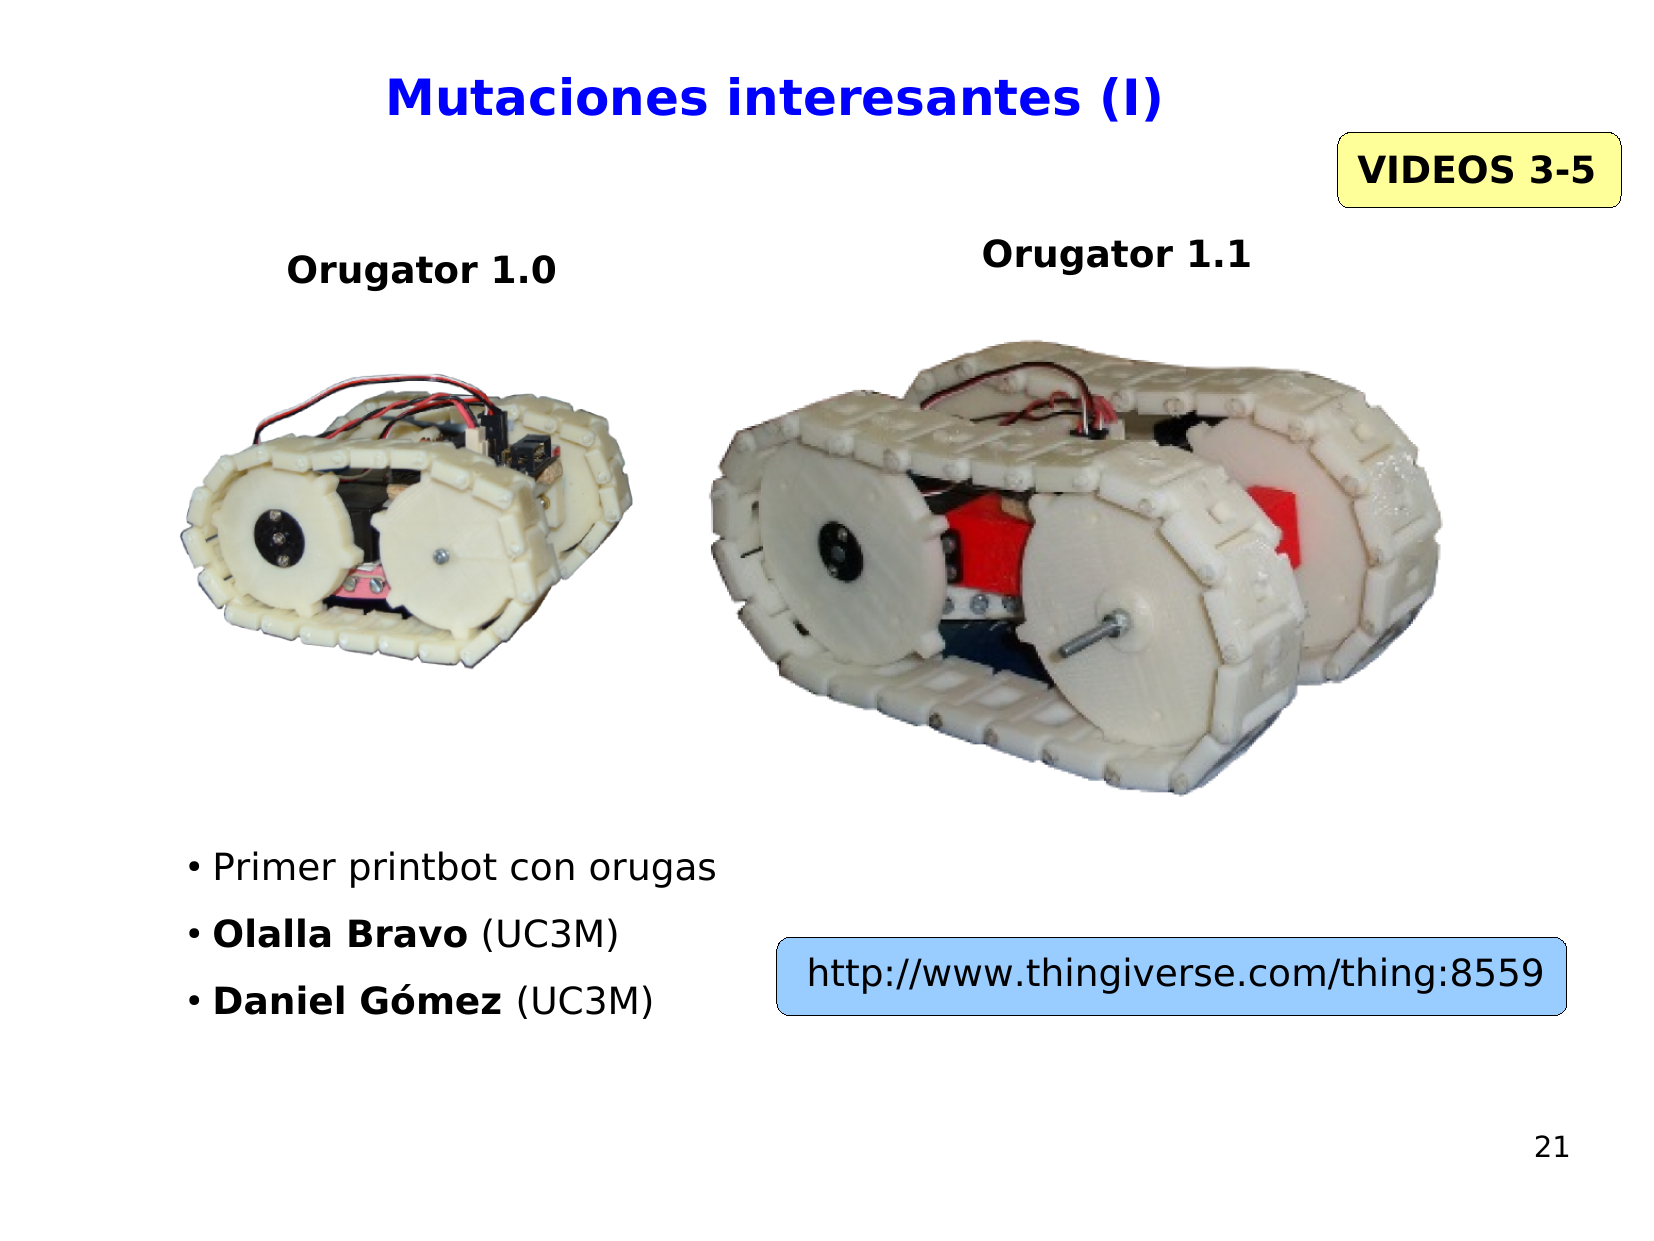

Mutaciones interesantes (I)
VIDEOS 3-5
 Orugator 1.1
 Orugator 1.0
 Primer printbot con orugas
 Olalla Bravo (UC3M)
 Daniel Gómez (UC3M)
http://www.thingiverse.com/thing:8559
21